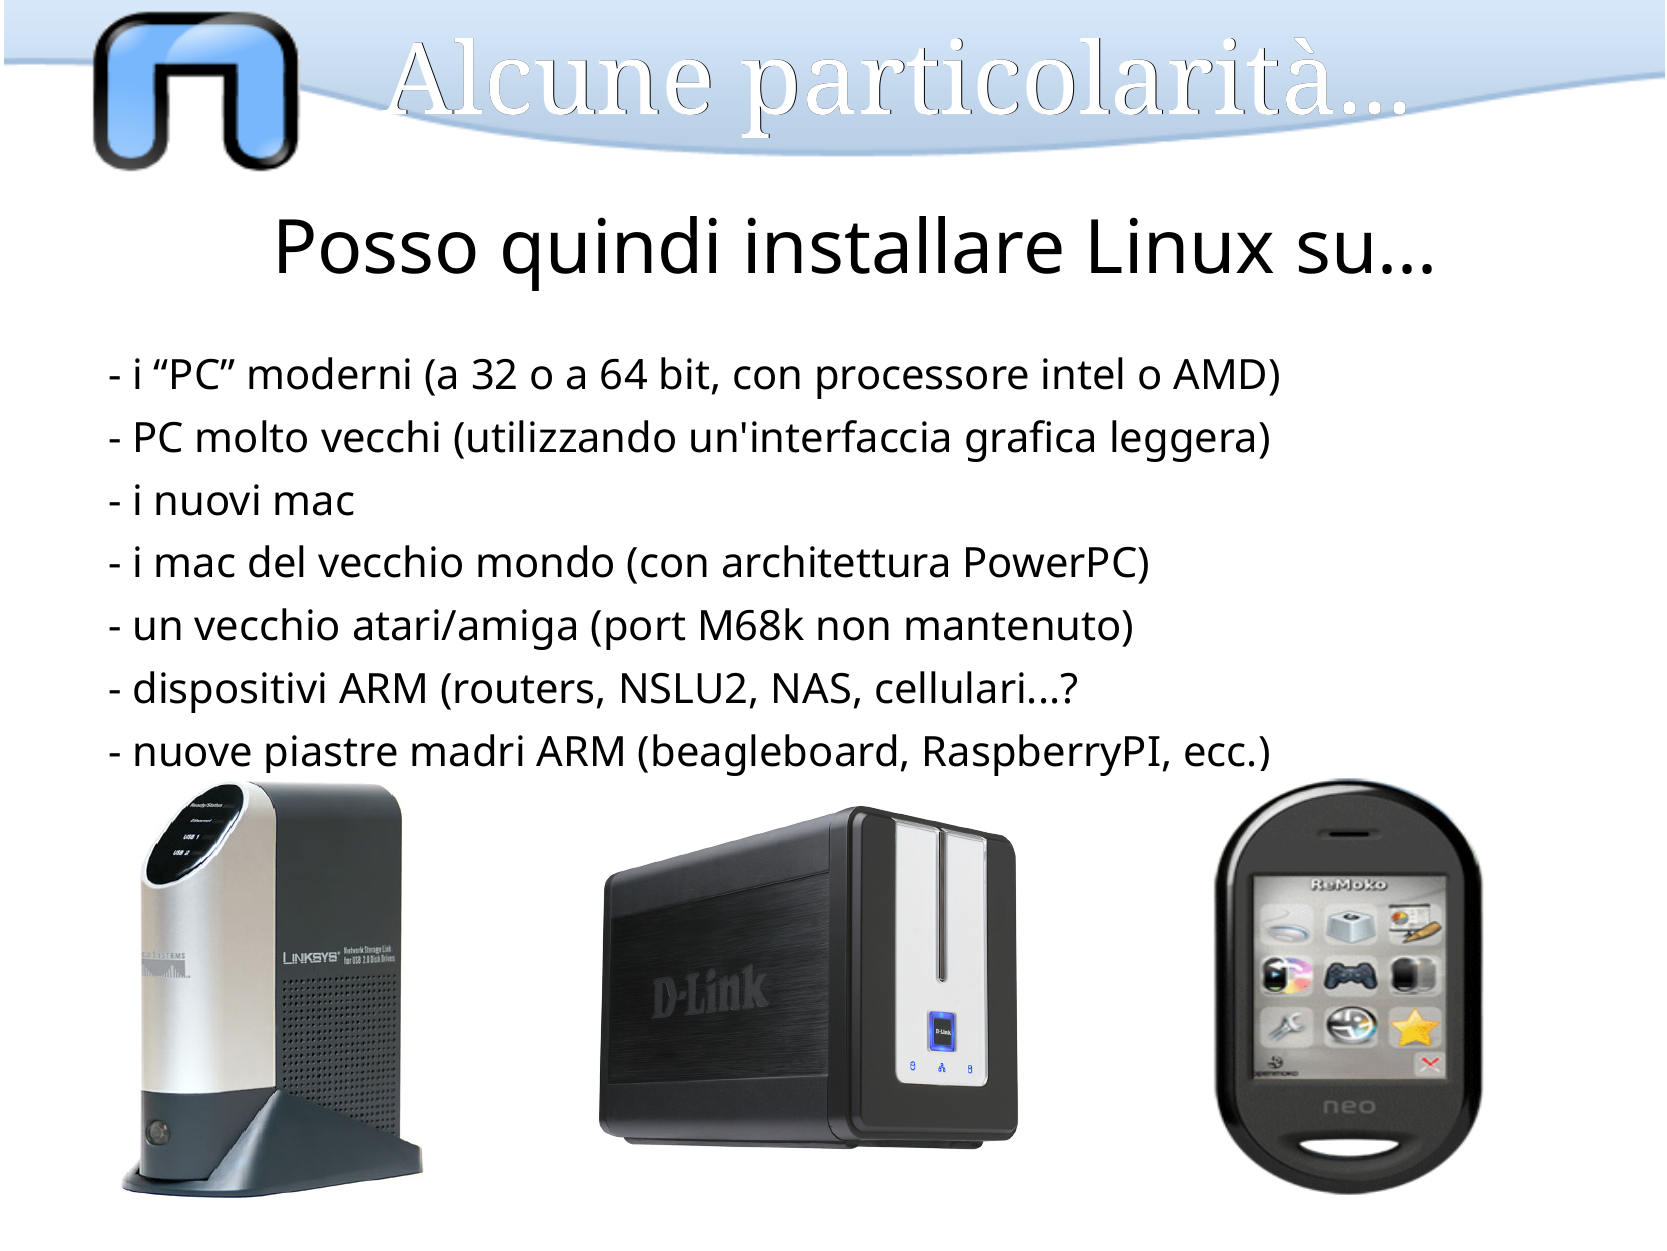

Alcune particolarità...
# Posso quindi installare Linux su...
- i “PC” moderni (a 32 o a 64 bit, con processore intel o AMD)
- PC molto vecchi (utilizzando un'interfaccia grafica leggera)
- i nuovi mac
- i mac del vecchio mondo (con architettura PowerPC)
- un vecchio atari/amiga (port M68k non mantenuto)
- dispositivi ARM (routers, NSLU2, NAS, cellulari...?
- nuove piastre madri ARM (beagleboard, RaspberryPI, ecc.)